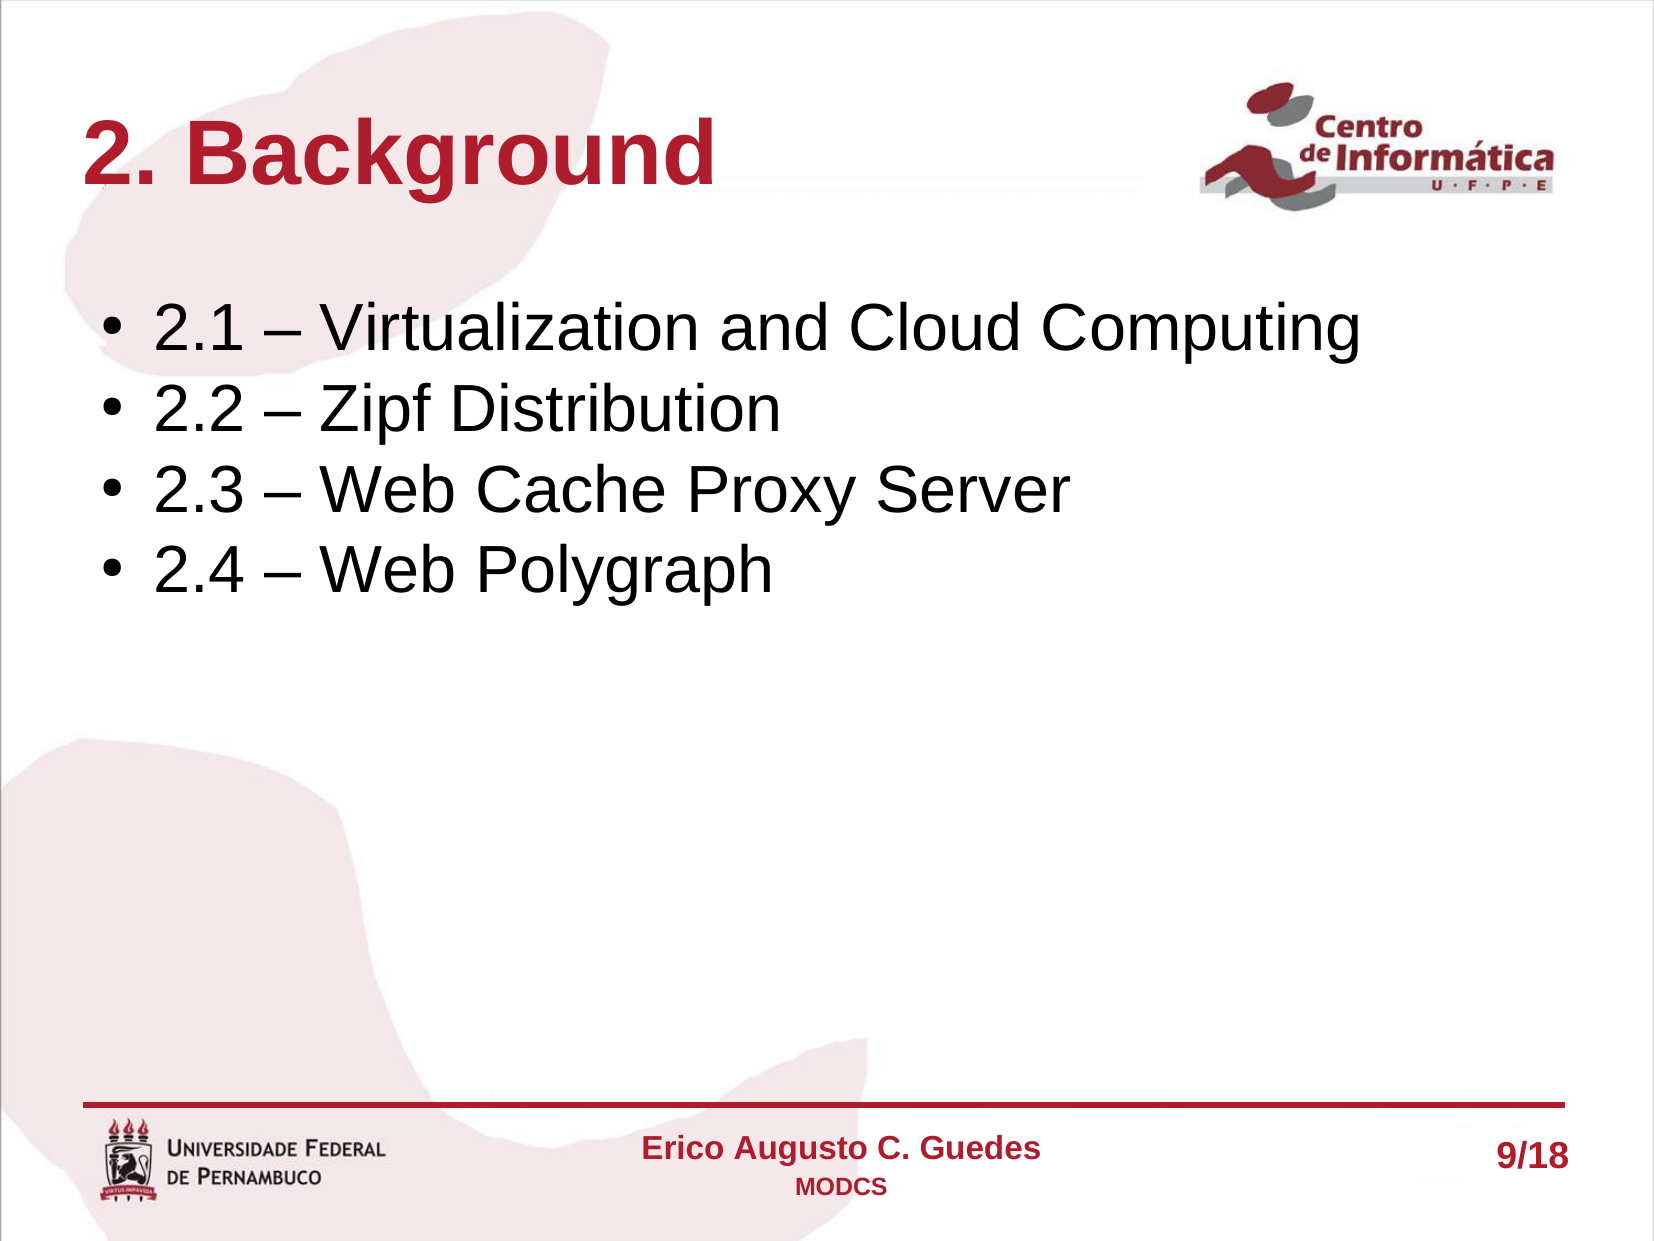

# 2. Background
2.1 – Virtualization and Cloud Computing
2.2 – Zipf Distribution
2.3 – Web Cache Proxy Server
2.4 – Web Polygraph